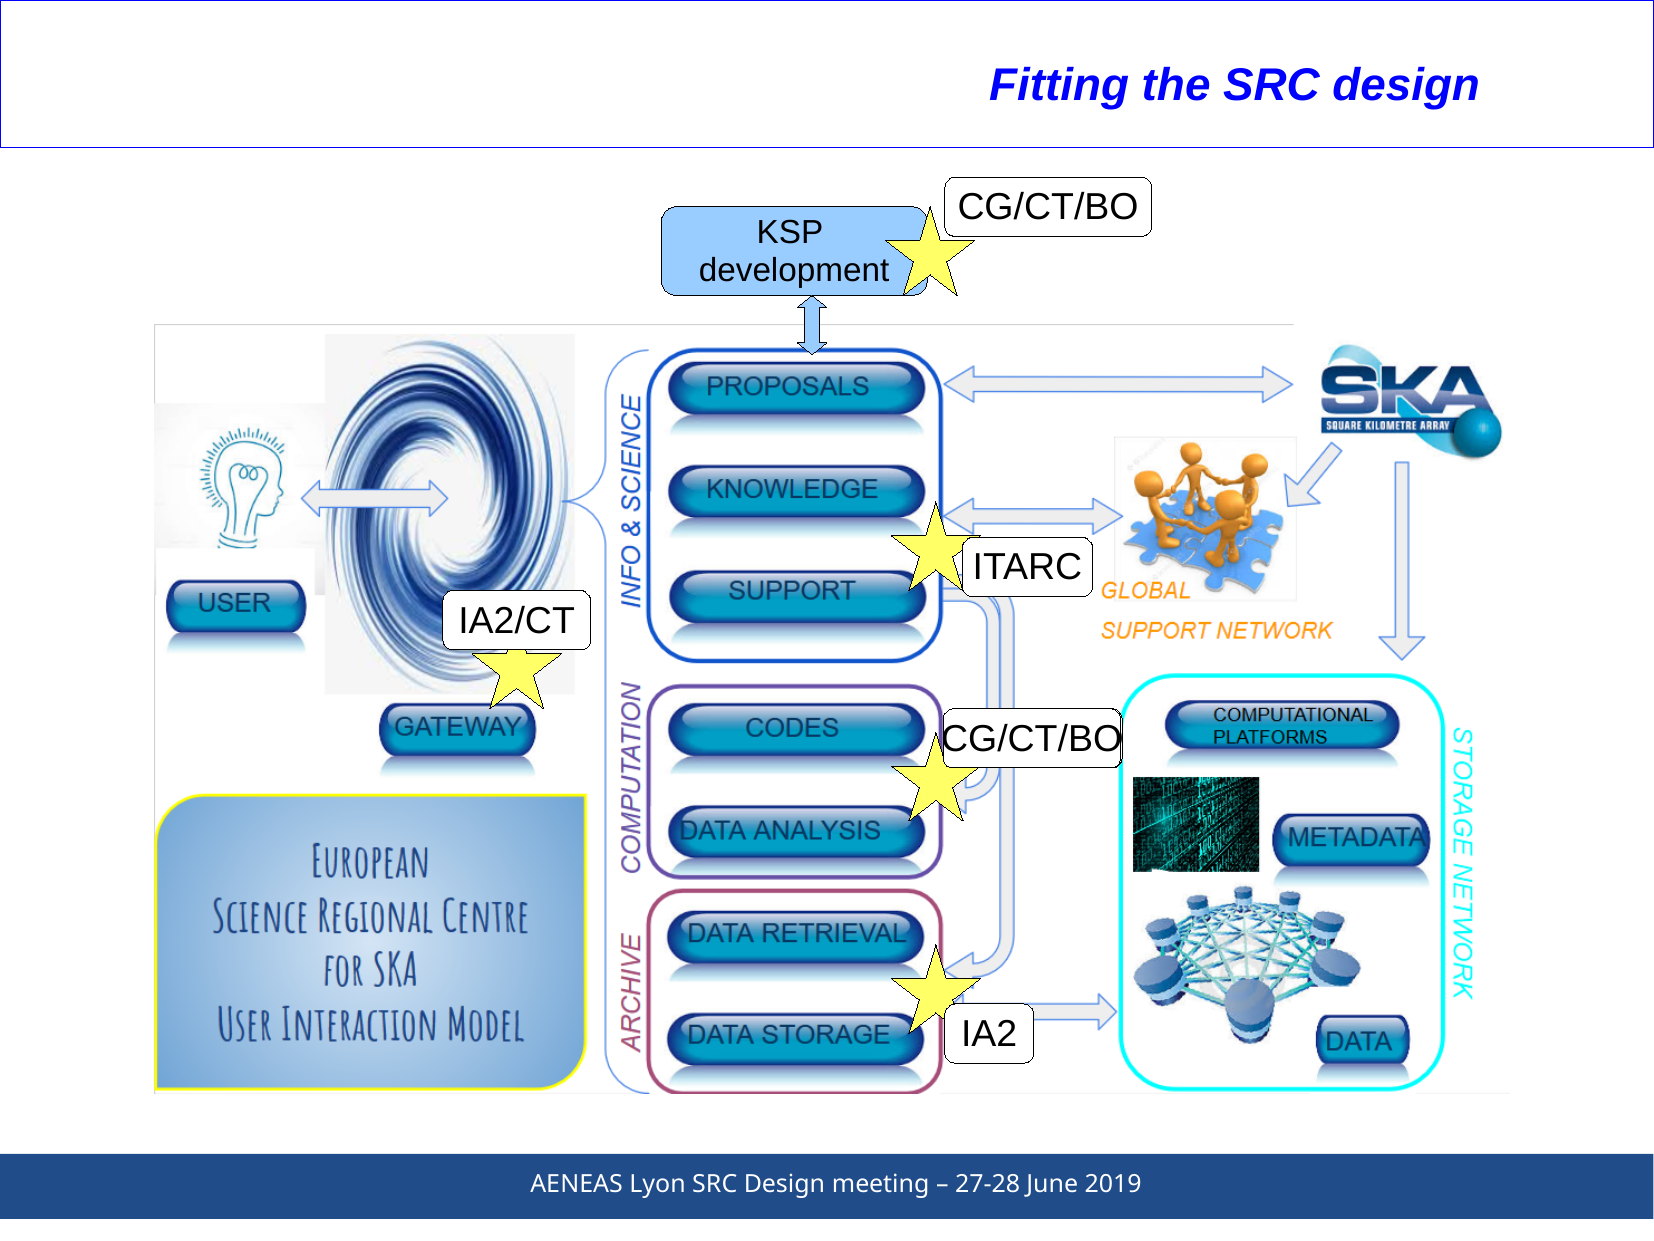

Fitting the SRC design
CG/CT/BO
KSP
development
#
ITARC
IA2/CT
CG/CT
CG/CT/BO
CG/CT/BO
IA2
AENEAS Lyon SRC Design meeting – 27-28 June 2019